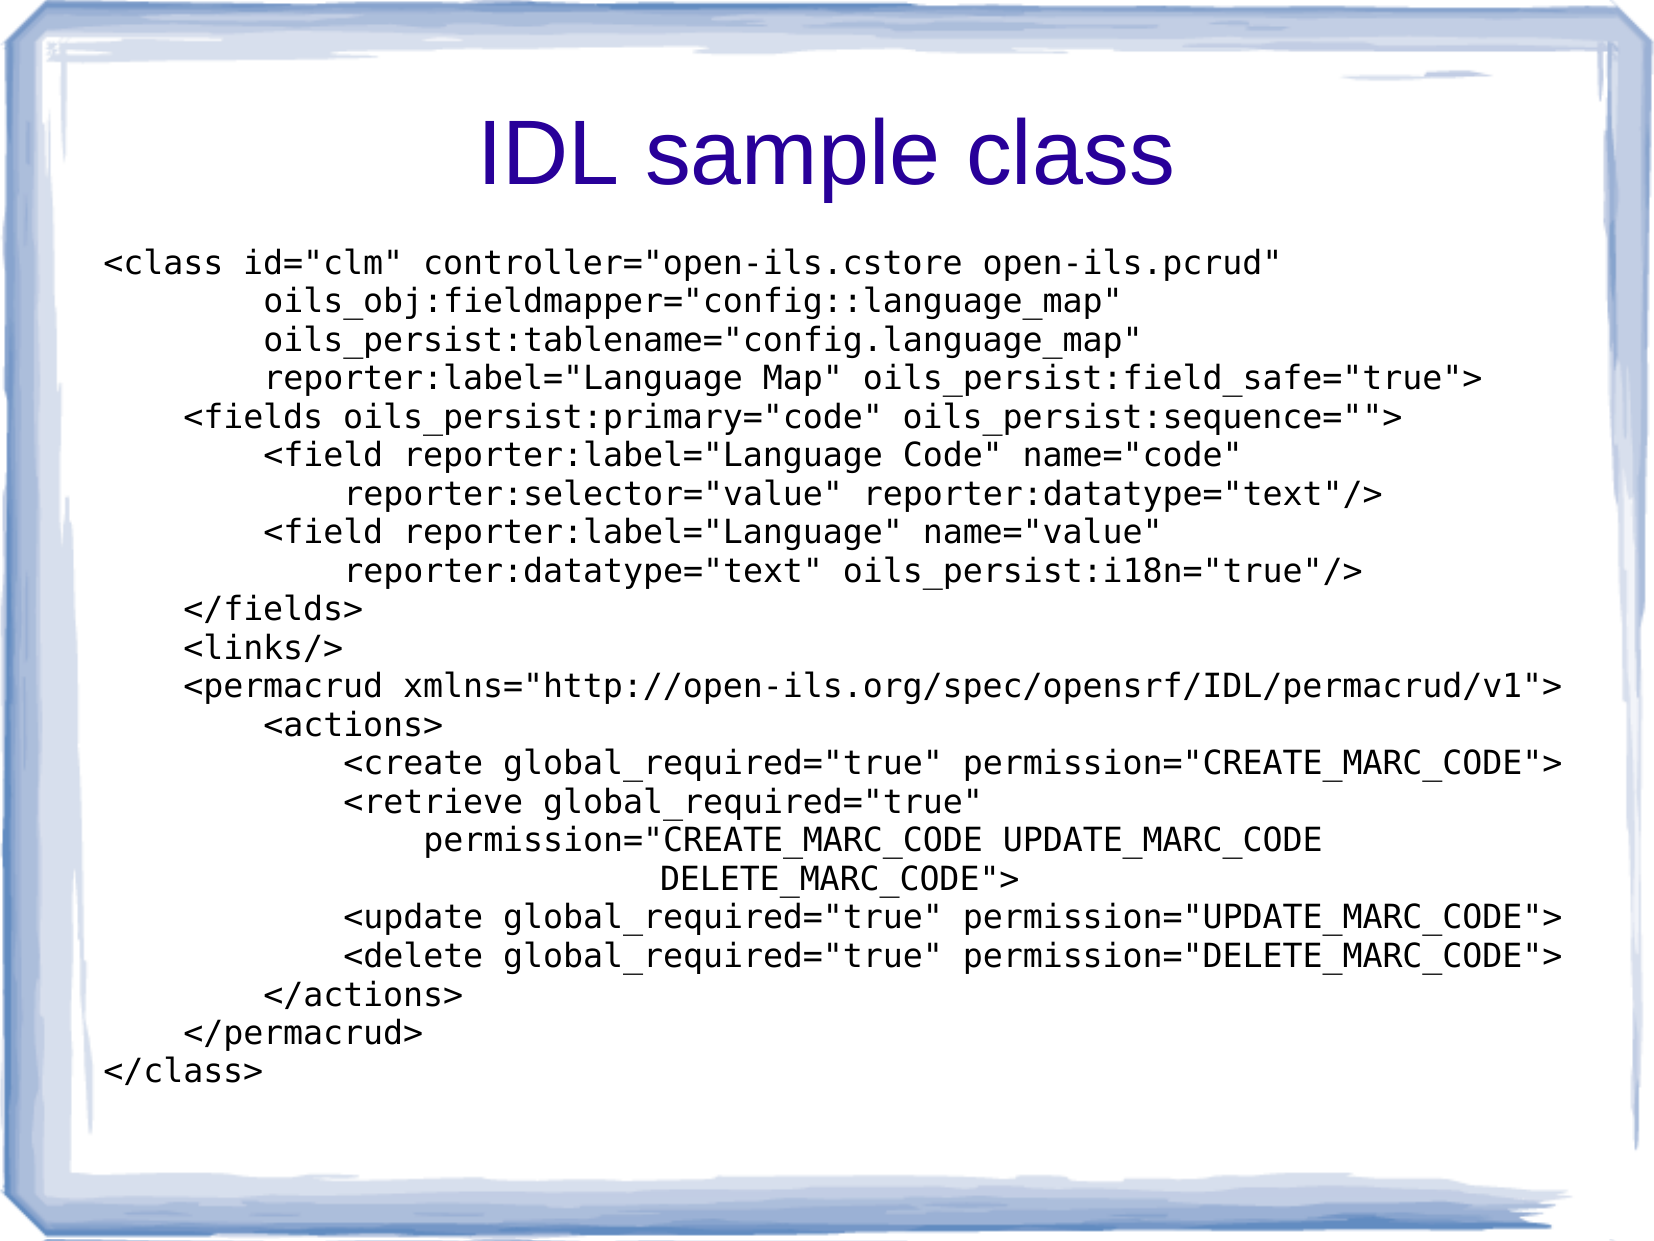

# IDL sample class
<class id="clm" controller="open-ils.cstore open-ils.pcrud"
 oils_obj:fieldmapper="config::language_map"
 oils_persist:tablename="config.language_map"
 reporter:label="Language Map" oils_persist:field_safe="true">
 <fields oils_persist:primary="code" oils_persist:sequence="">
 <field reporter:label="Language Code" name="code"
 reporter:selector="value" reporter:datatype="text"/>
 <field reporter:label="Language" name="value"
 reporter:datatype="text" oils_persist:i18n="true"/>
 </fields>
 <links/>
 <permacrud xmlns="http://open-ils.org/spec/opensrf/IDL/permacrud/v1">
 <actions>
 <create global_required="true" permission="CREATE_MARC_CODE">
 <retrieve global_required="true"
 permission="CREATE_MARC_CODE UPDATE_MARC_CODE
							 DELETE_MARC_CODE">
 <update global_required="true" permission="UPDATE_MARC_CODE">
 <delete global_required="true" permission="DELETE_MARC_CODE">
 </actions>
 </permacrud>
</class>